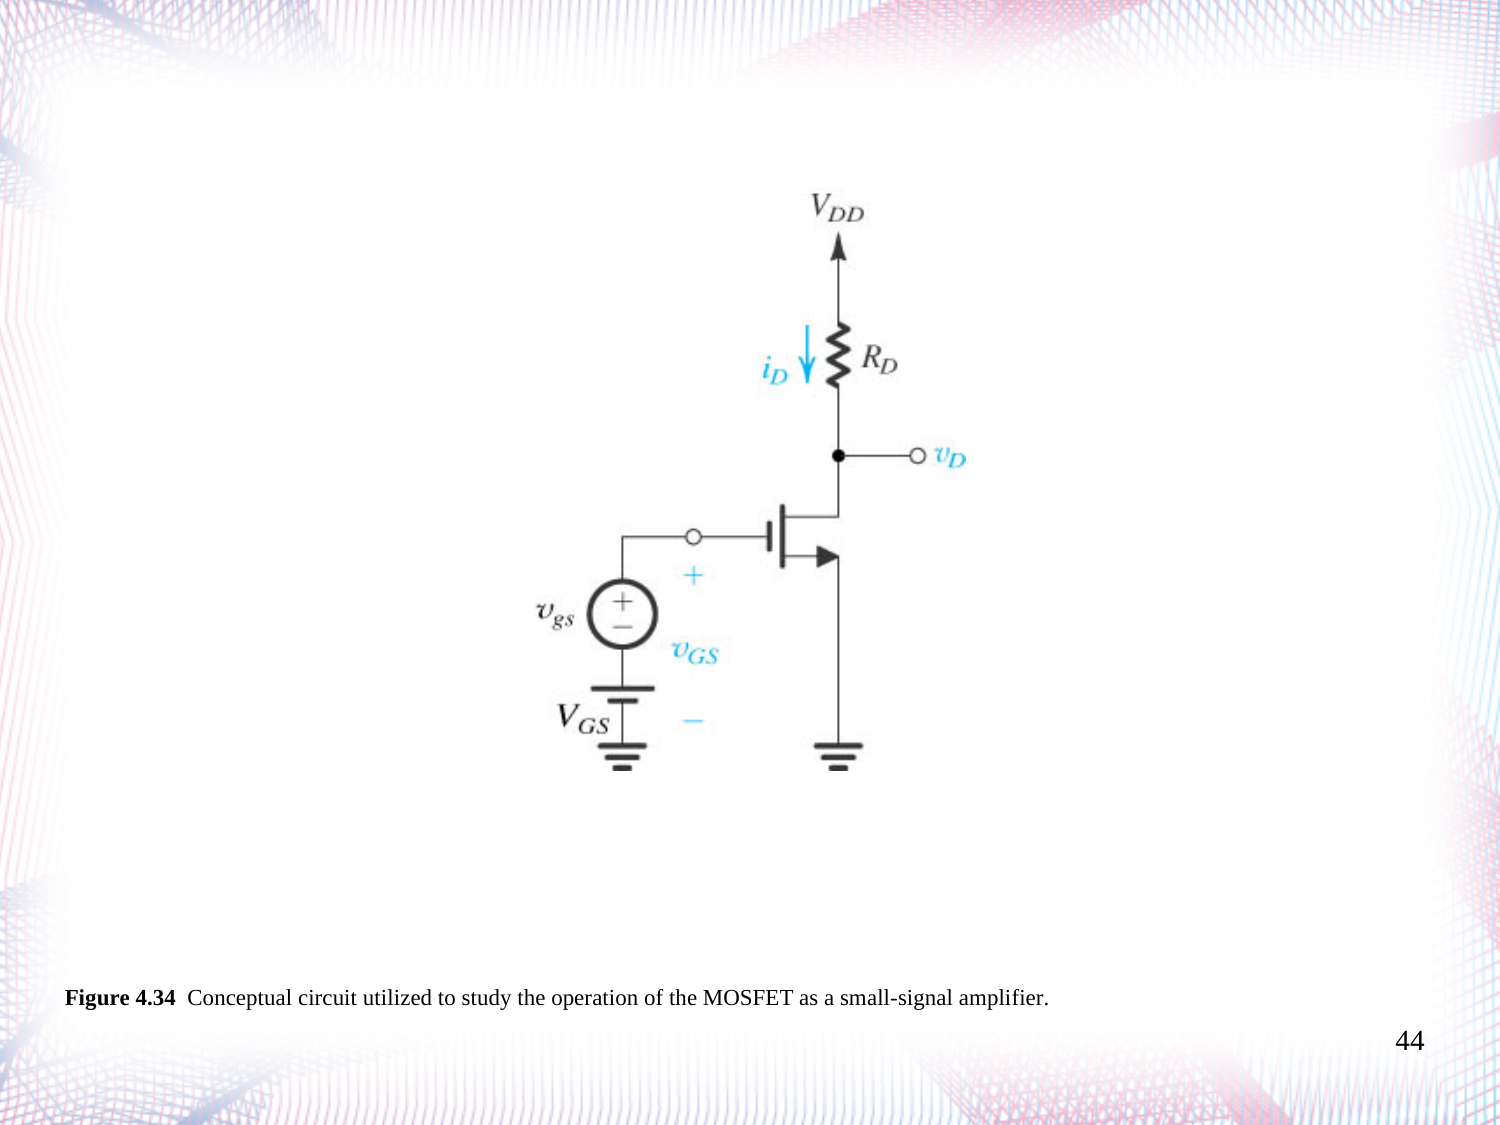

Figure 4.34 Conceptual circuit utilized to study the operation of the MOSFET as a small-signal amplifier.
44